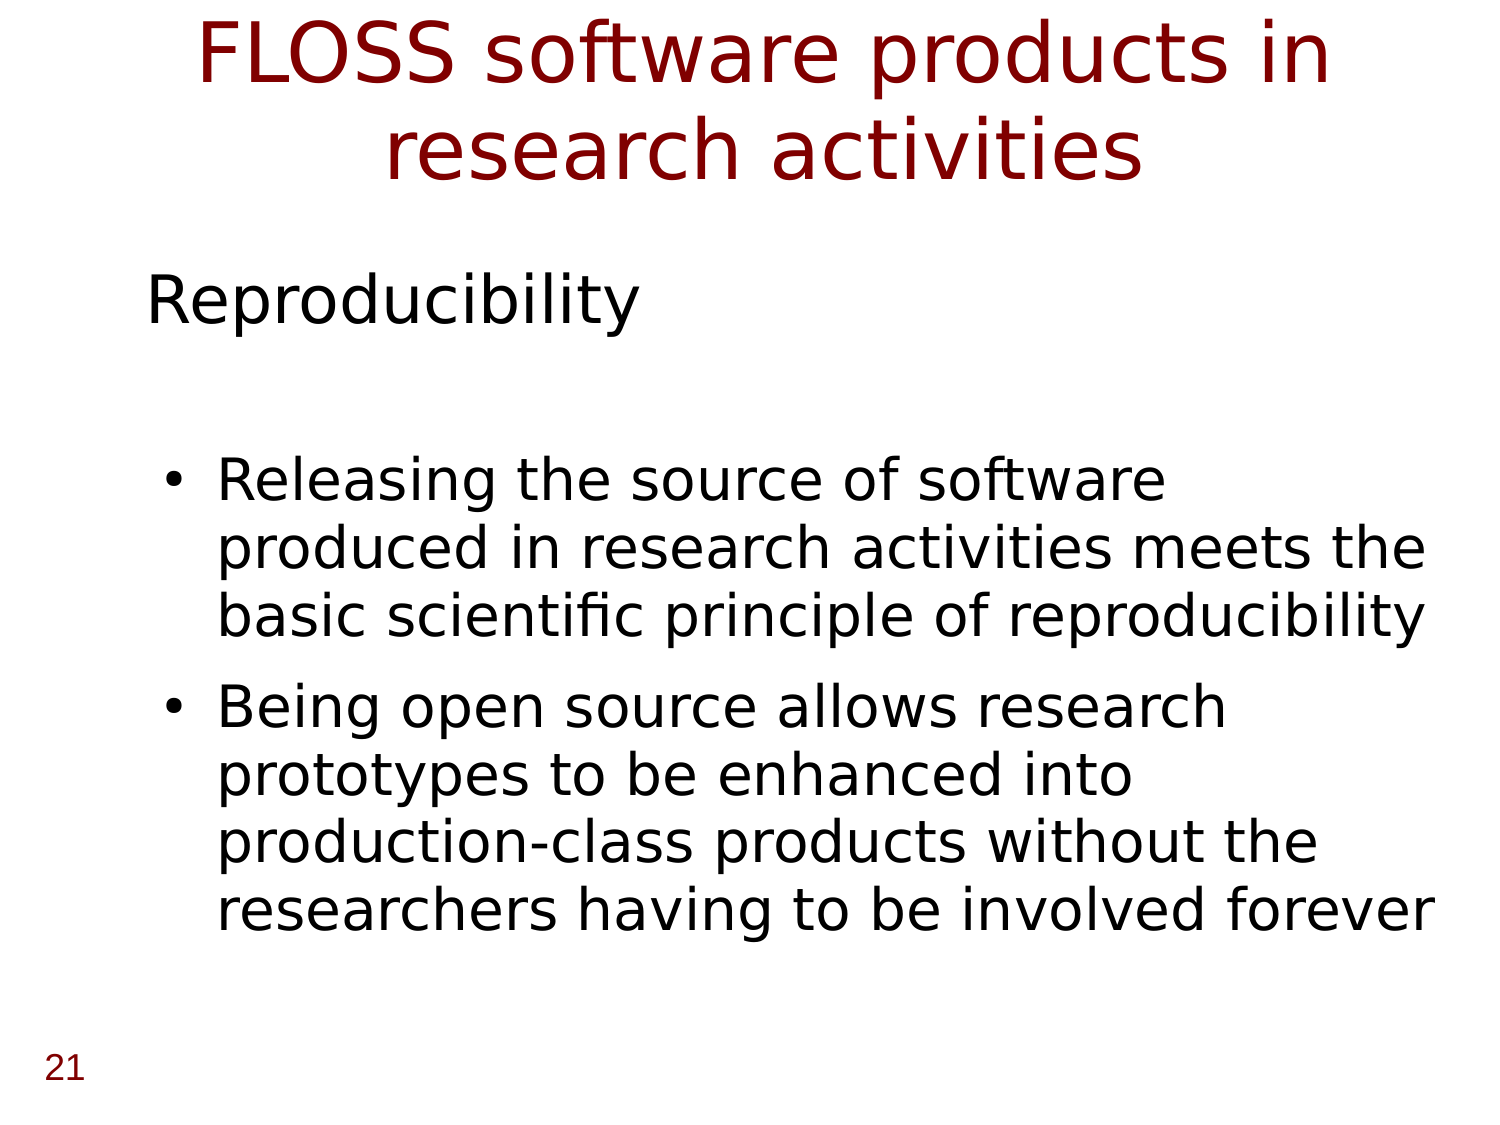

# FLOSS software products in research activities
Reproducibility
Releasing the source of software produced in research activities meets the basic scientific principle of reproducibility
Being open source allows research prototypes to be enhanced into production-class products without the researchers having to be involved forever